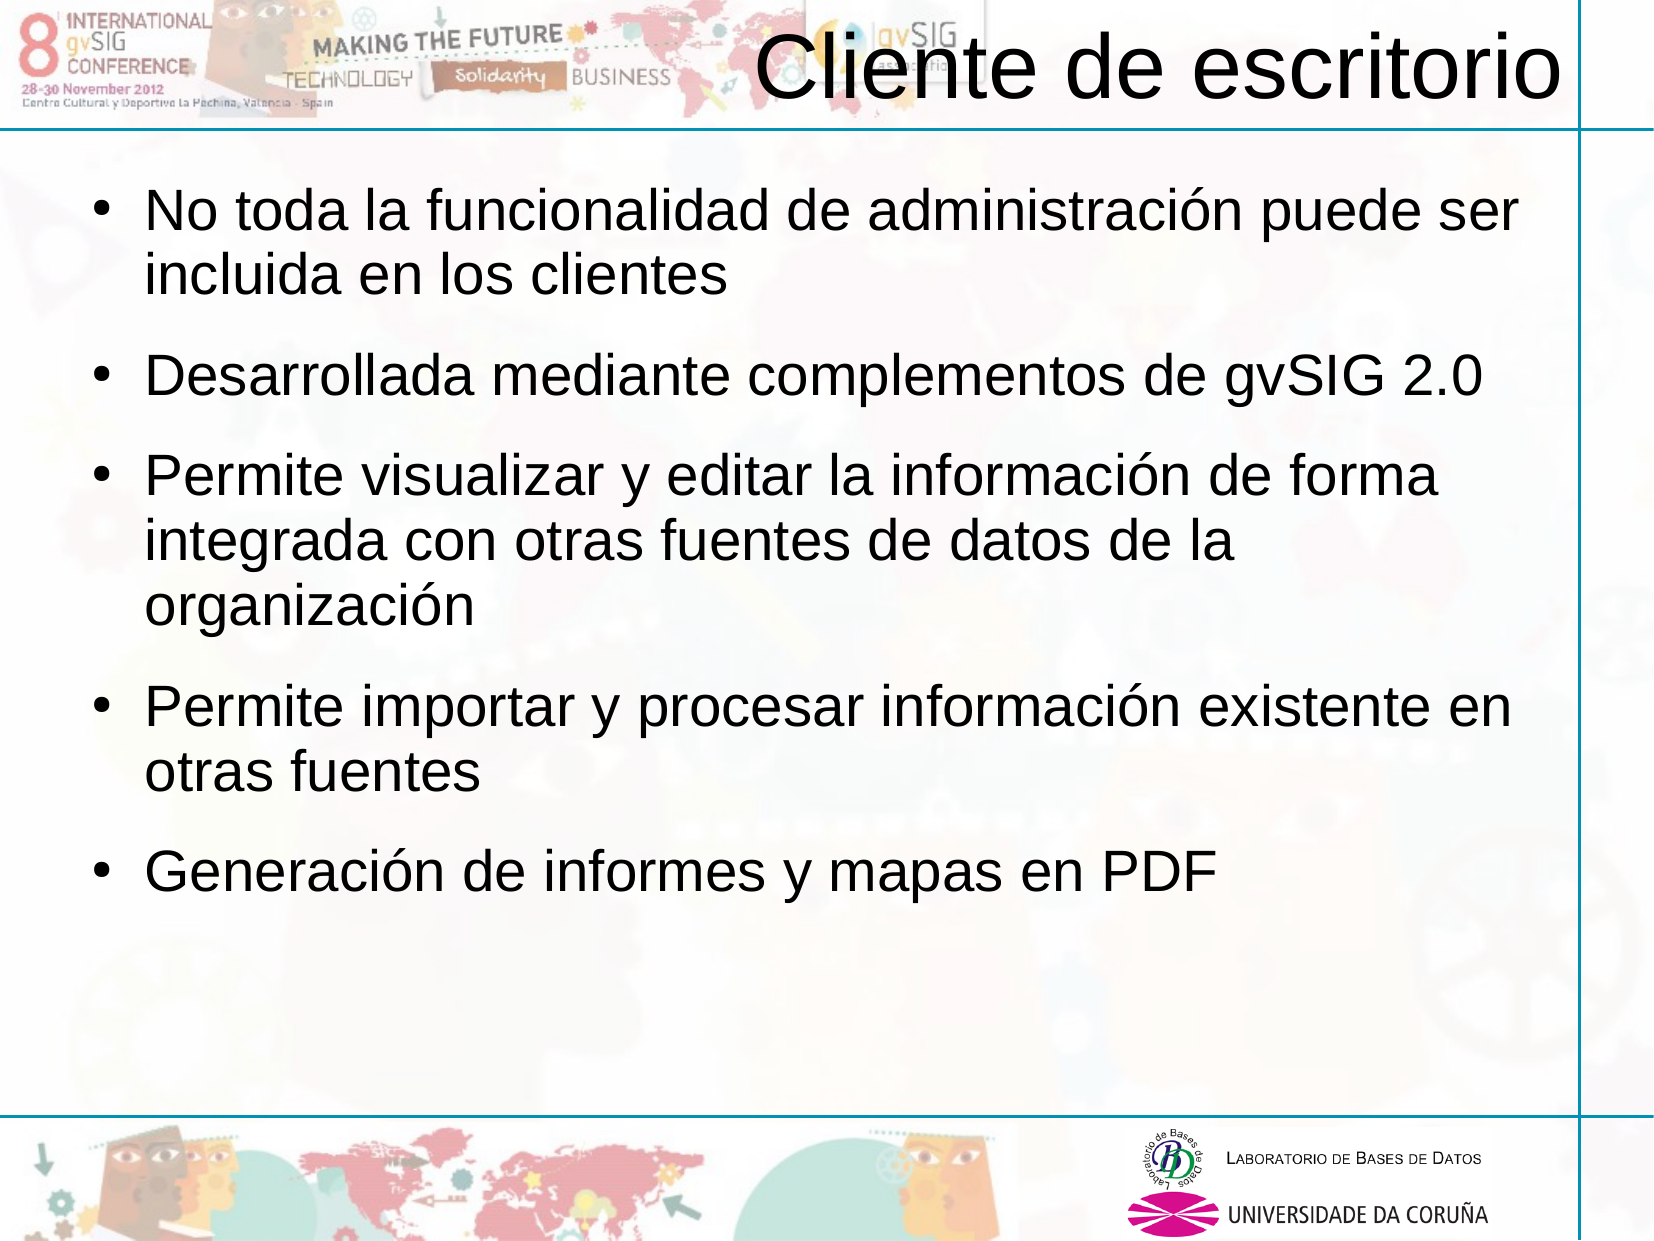

# Cliente de escritorio
No toda la funcionalidad de administración puede ser incluida en los clientes
Desarrollada mediante complementos de gvSIG 2.0
Permite visualizar y editar la información de forma integrada con otras fuentes de datos de la organización
Permite importar y procesar información existente en otras fuentes
Generación de informes y mapas en PDF